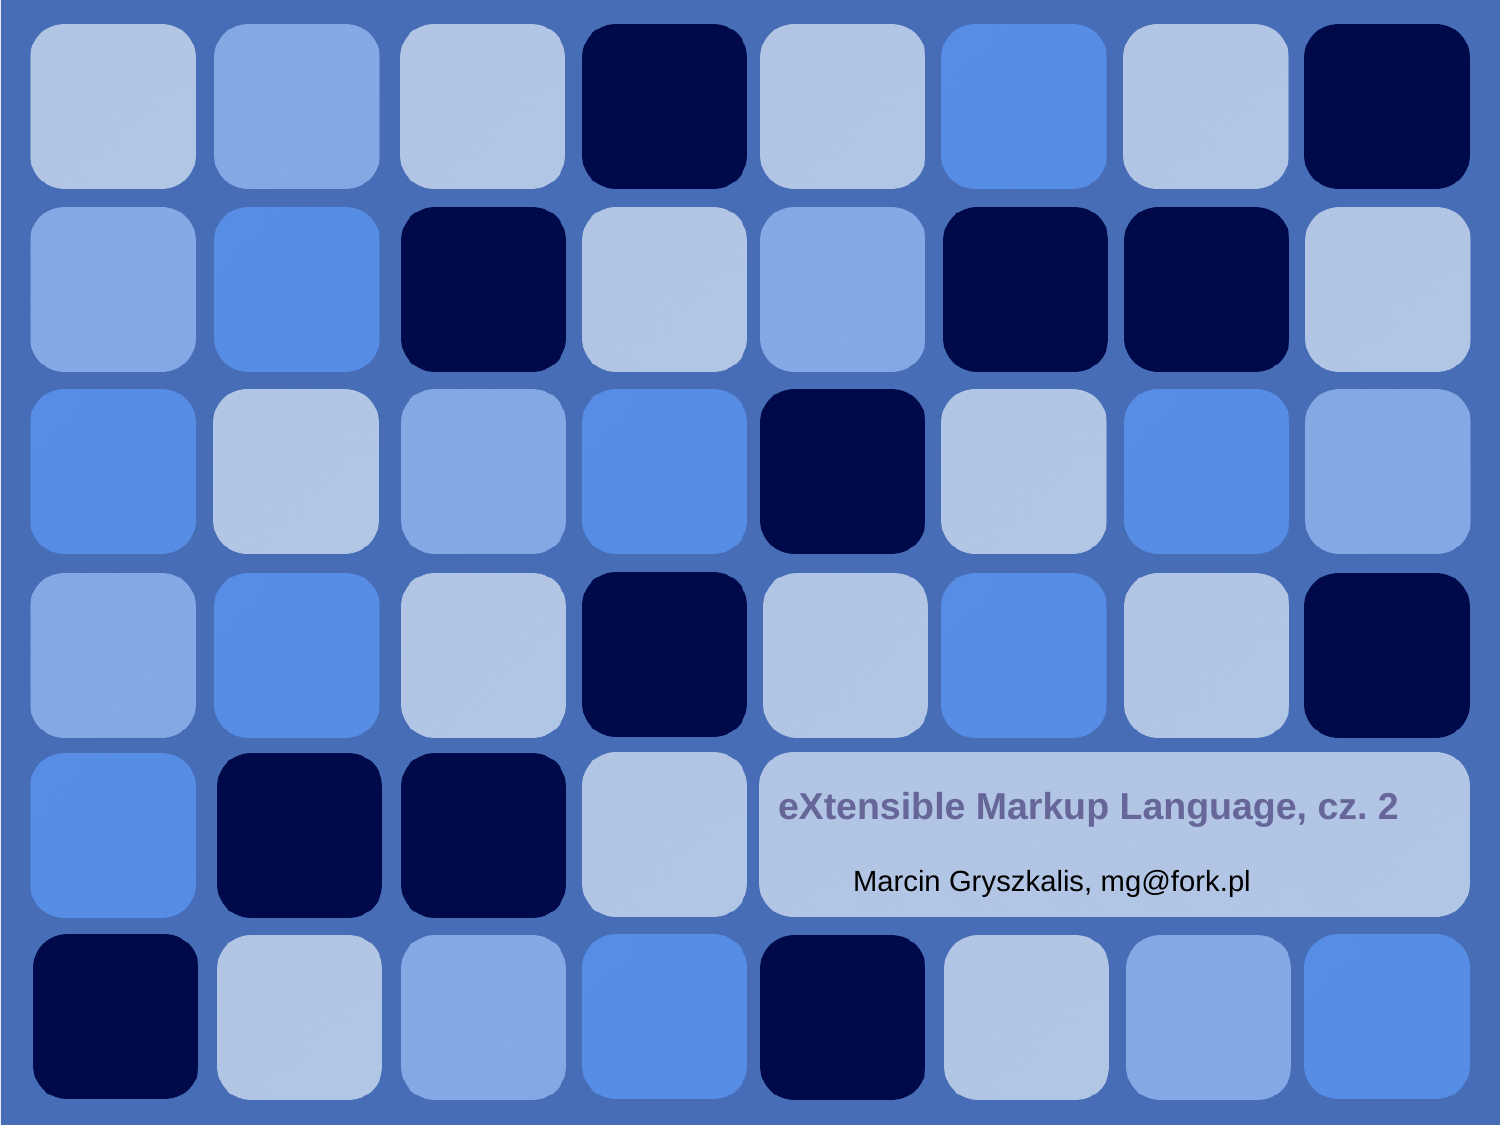

# eXtensible Markup Language, cz. 2
Marcin Gryszkalis, mg@fork.pl